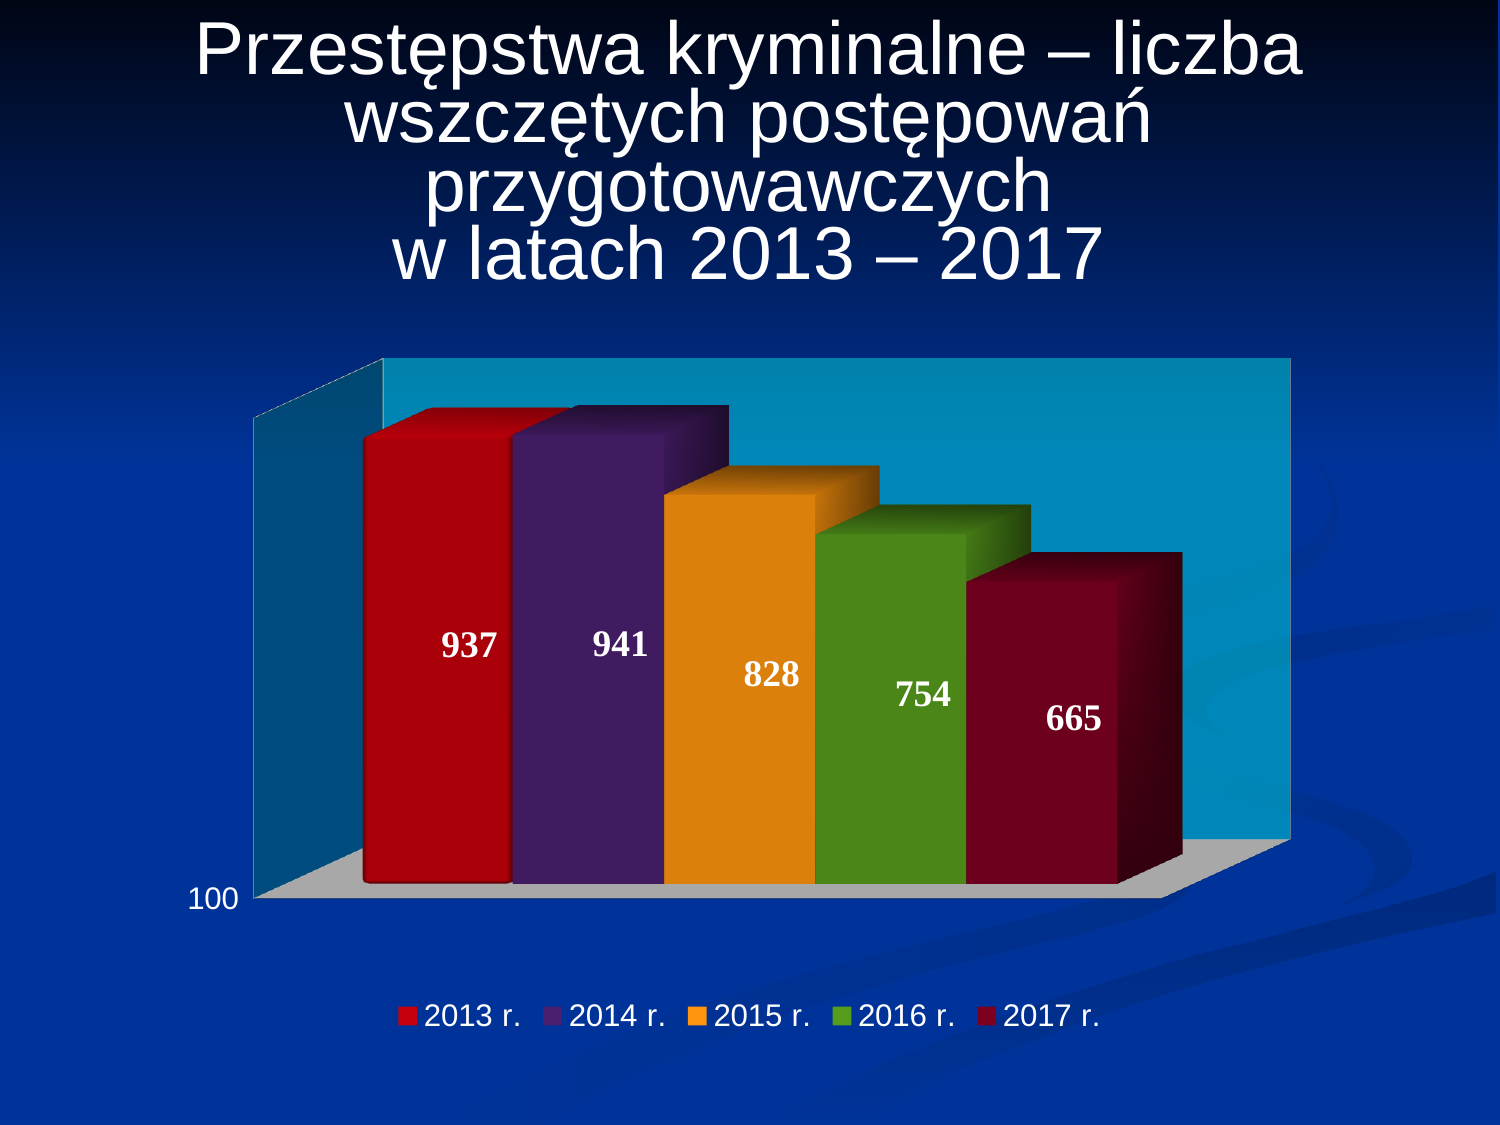

# Przestępstwa kryminalne – liczba wszczętych postępowań przygotowawczych w latach 2013 – 2017
[unsupported chart]